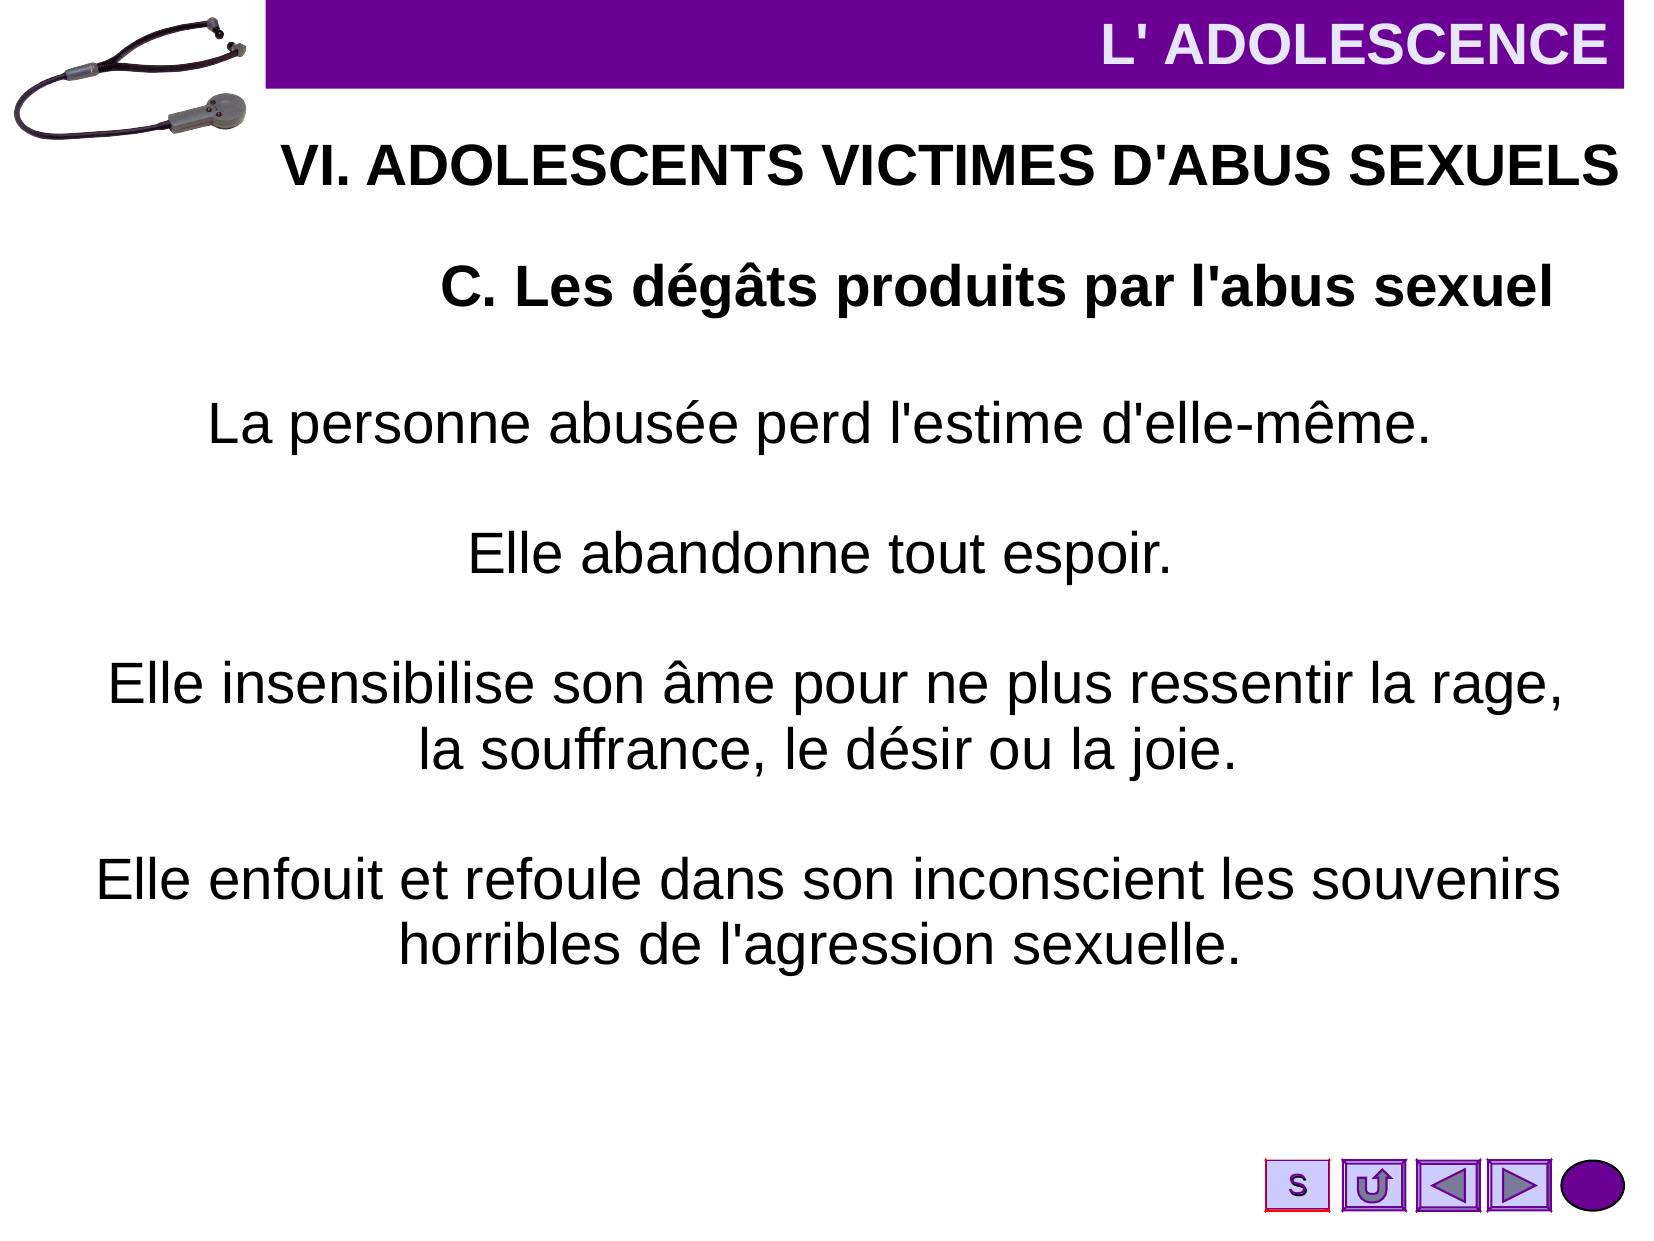

L' ADOLESCENCE
VI. ADOLESCENTS VICTIMES D'ABUS SEXUELS
 C. Les dégâts produits par l'abus sexuel
La personne abusée perd l'estime d'elle-même.
Elle abandonne tout espoir.
 Elle insensibilise son âme pour ne plus ressentir la rage, la souffrance, le désir ou la joie.
Elle enfouit et refoule dans son inconscient les souvenirs horribles de l'agression sexuelle.